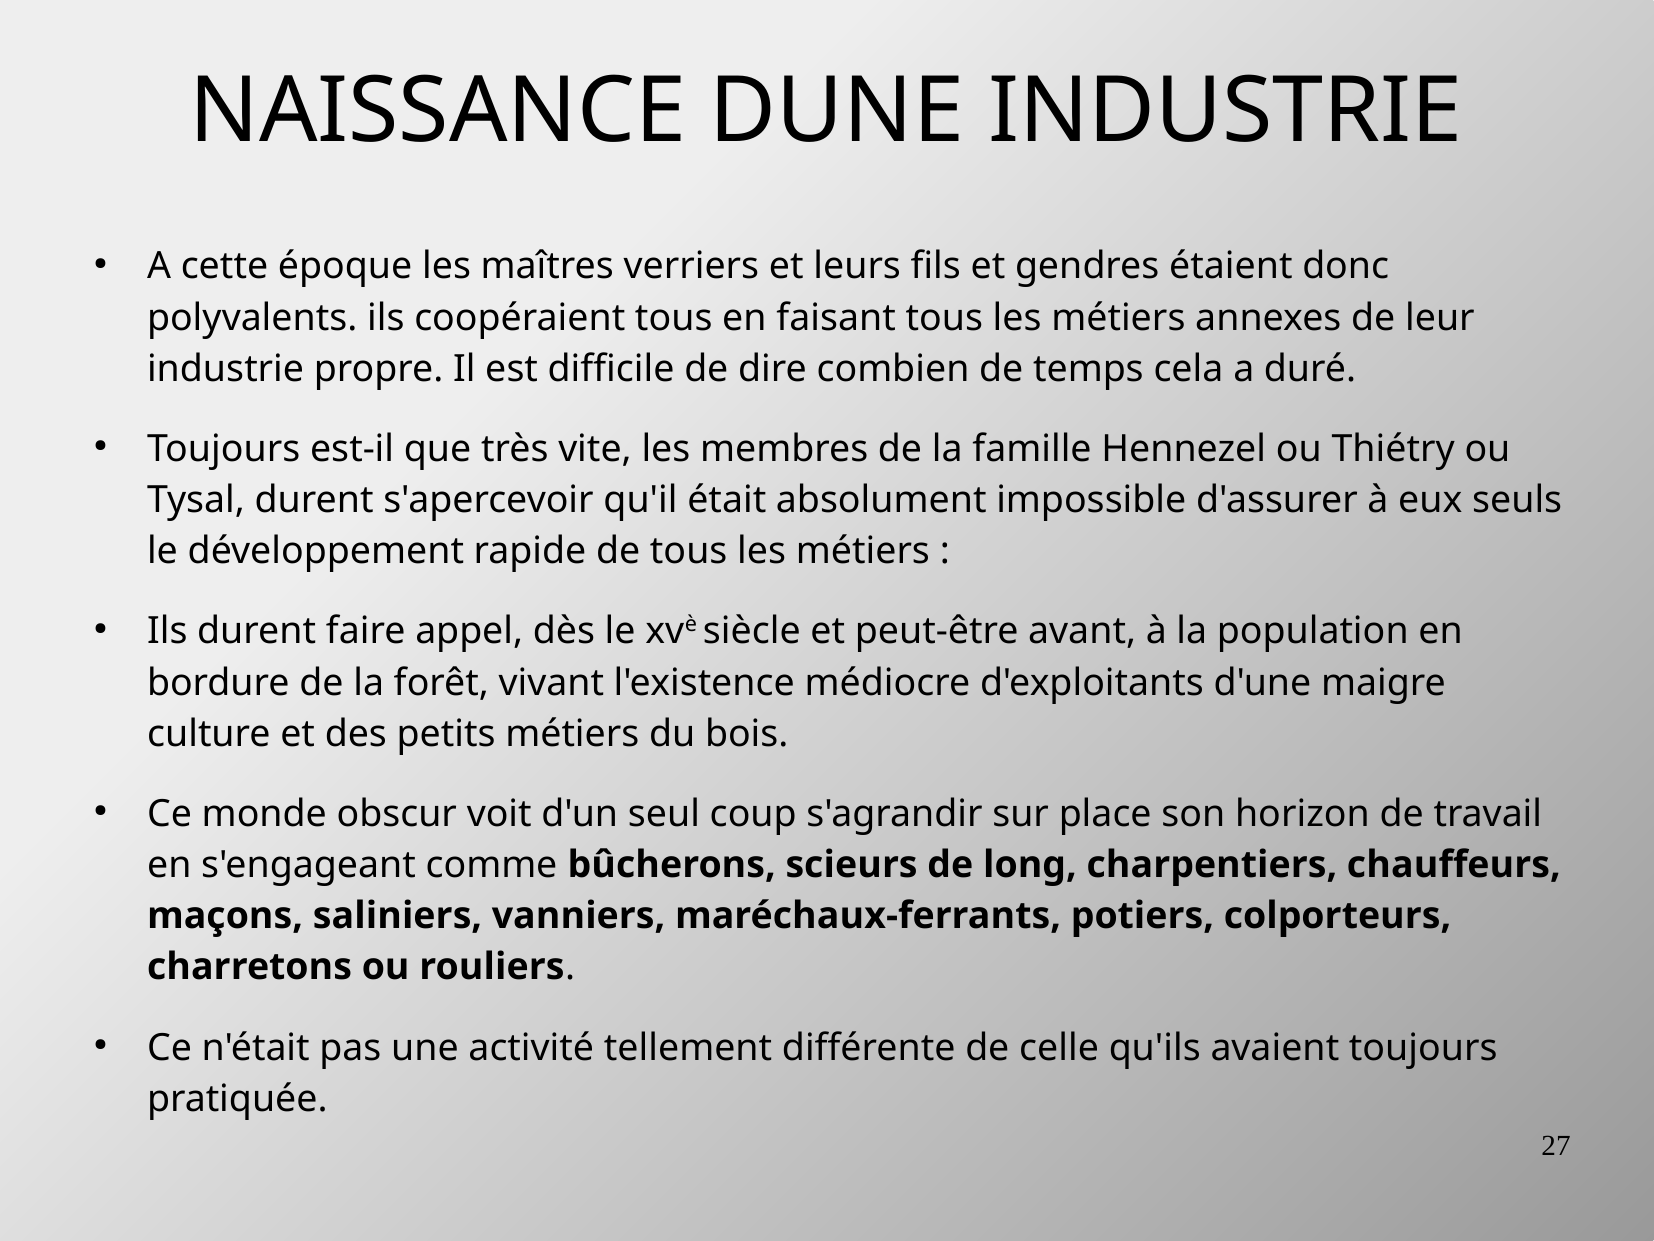

# NAISSANCE DUNE INDUSTRIE
A cette époque les maîtres verriers et leurs fils et gendres étaient donc polyvalents. ils coopéraient tous en faisant tous les métiers annexes de leur industrie propre. Il est difficile de dire combien de temps cela a duré.
Toujours est-il que très vite, les membres de la famille Hennezel ou Thiétry ou Tysal, durent s'apercevoir qu'il était absolument impossible d'assurer à eux seuls le développement rapide de tous les métiers :
Ils durent faire appel, dès le xvè siècle et peut-être avant, à la population en bordure de la forêt, vivant l'existence médiocre d'exploitants d'une maigre culture et des petits métiers du bois.
Ce monde obscur voit d'un seul coup s'agrandir sur place son horizon de travail en s'engageant comme bûcherons, scieurs de long, charpentiers, chauffeurs, maçons, saliniers, vanniers, maréchaux-ferrants, potiers, colporteurs, charretons ou rouliers.
Ce n'était pas une activité tellement différente de celle qu'ils avaient toujours pratiquée.
27